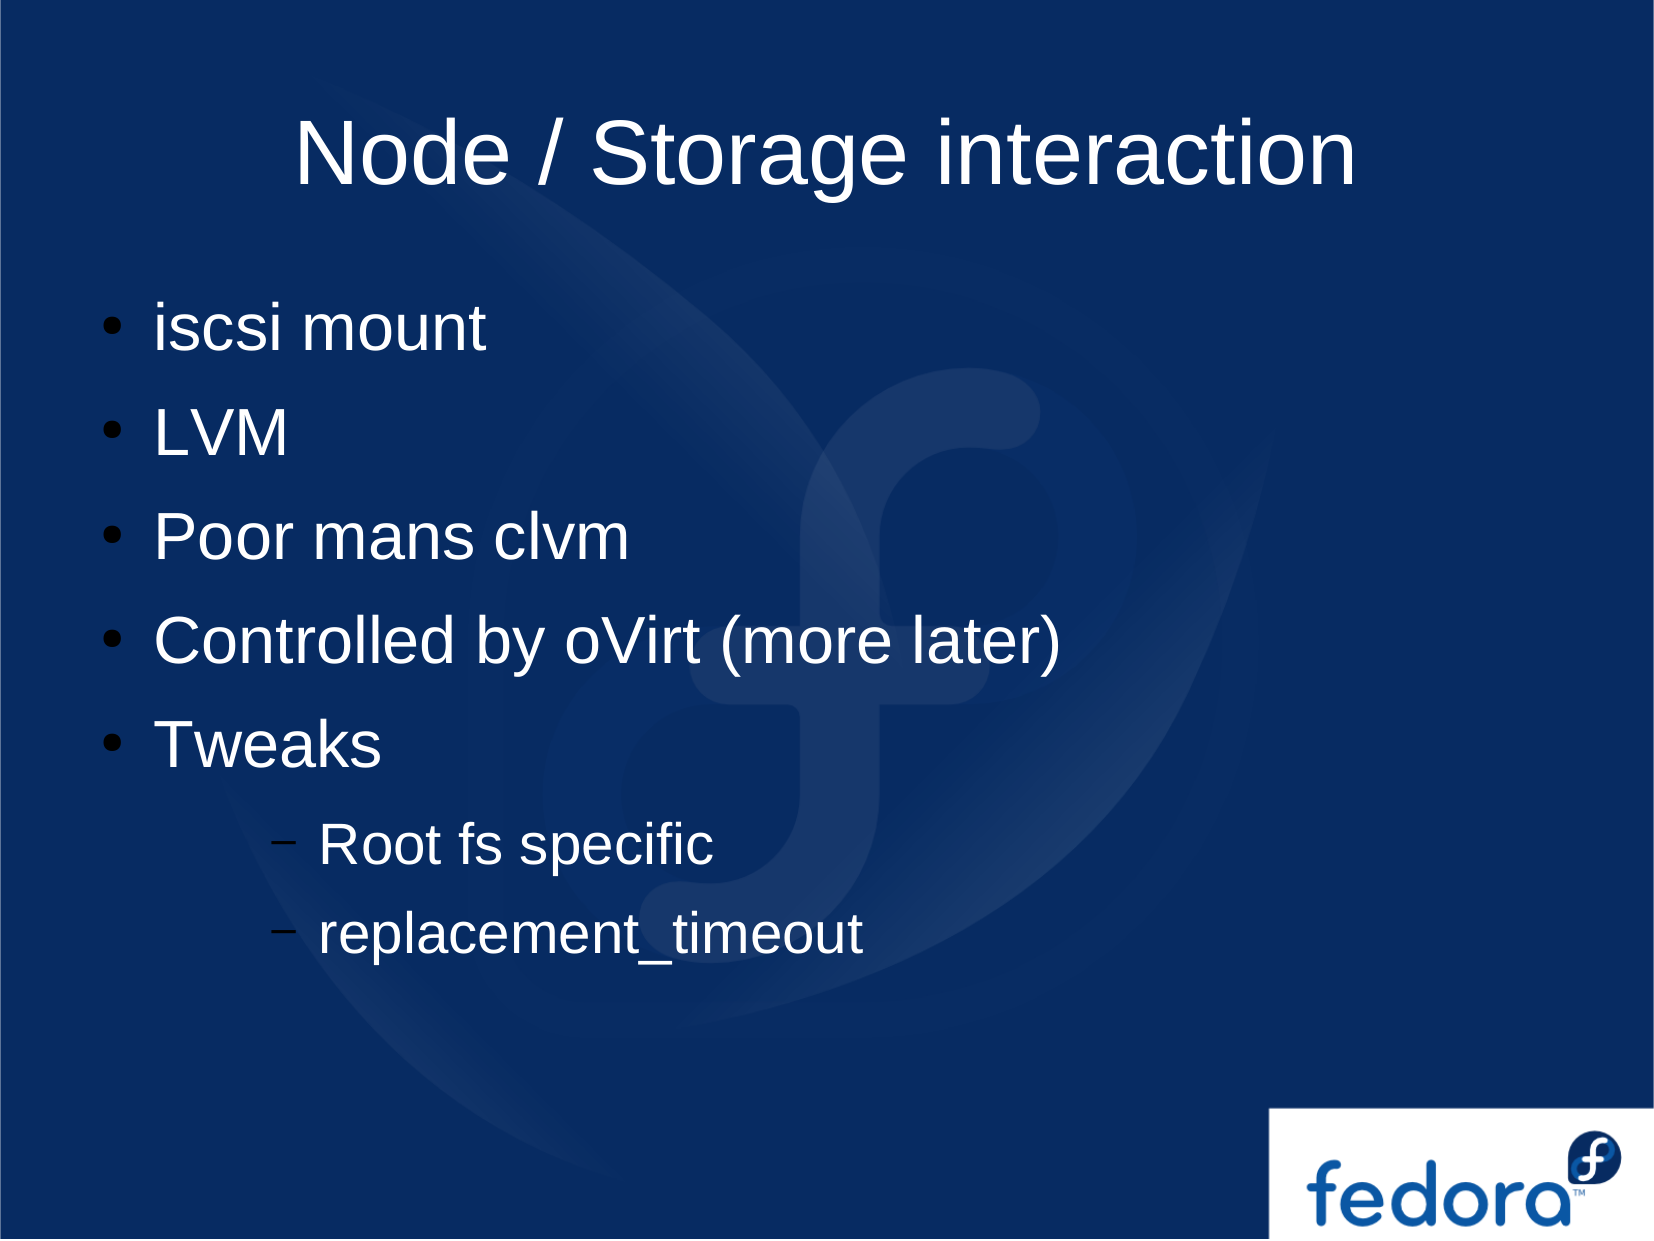

# Node / Storage interaction
iscsi mount
LVM
Poor mans clvm
Controlled by oVirt (more later)
Tweaks
Root fs specific
replacement_timeout